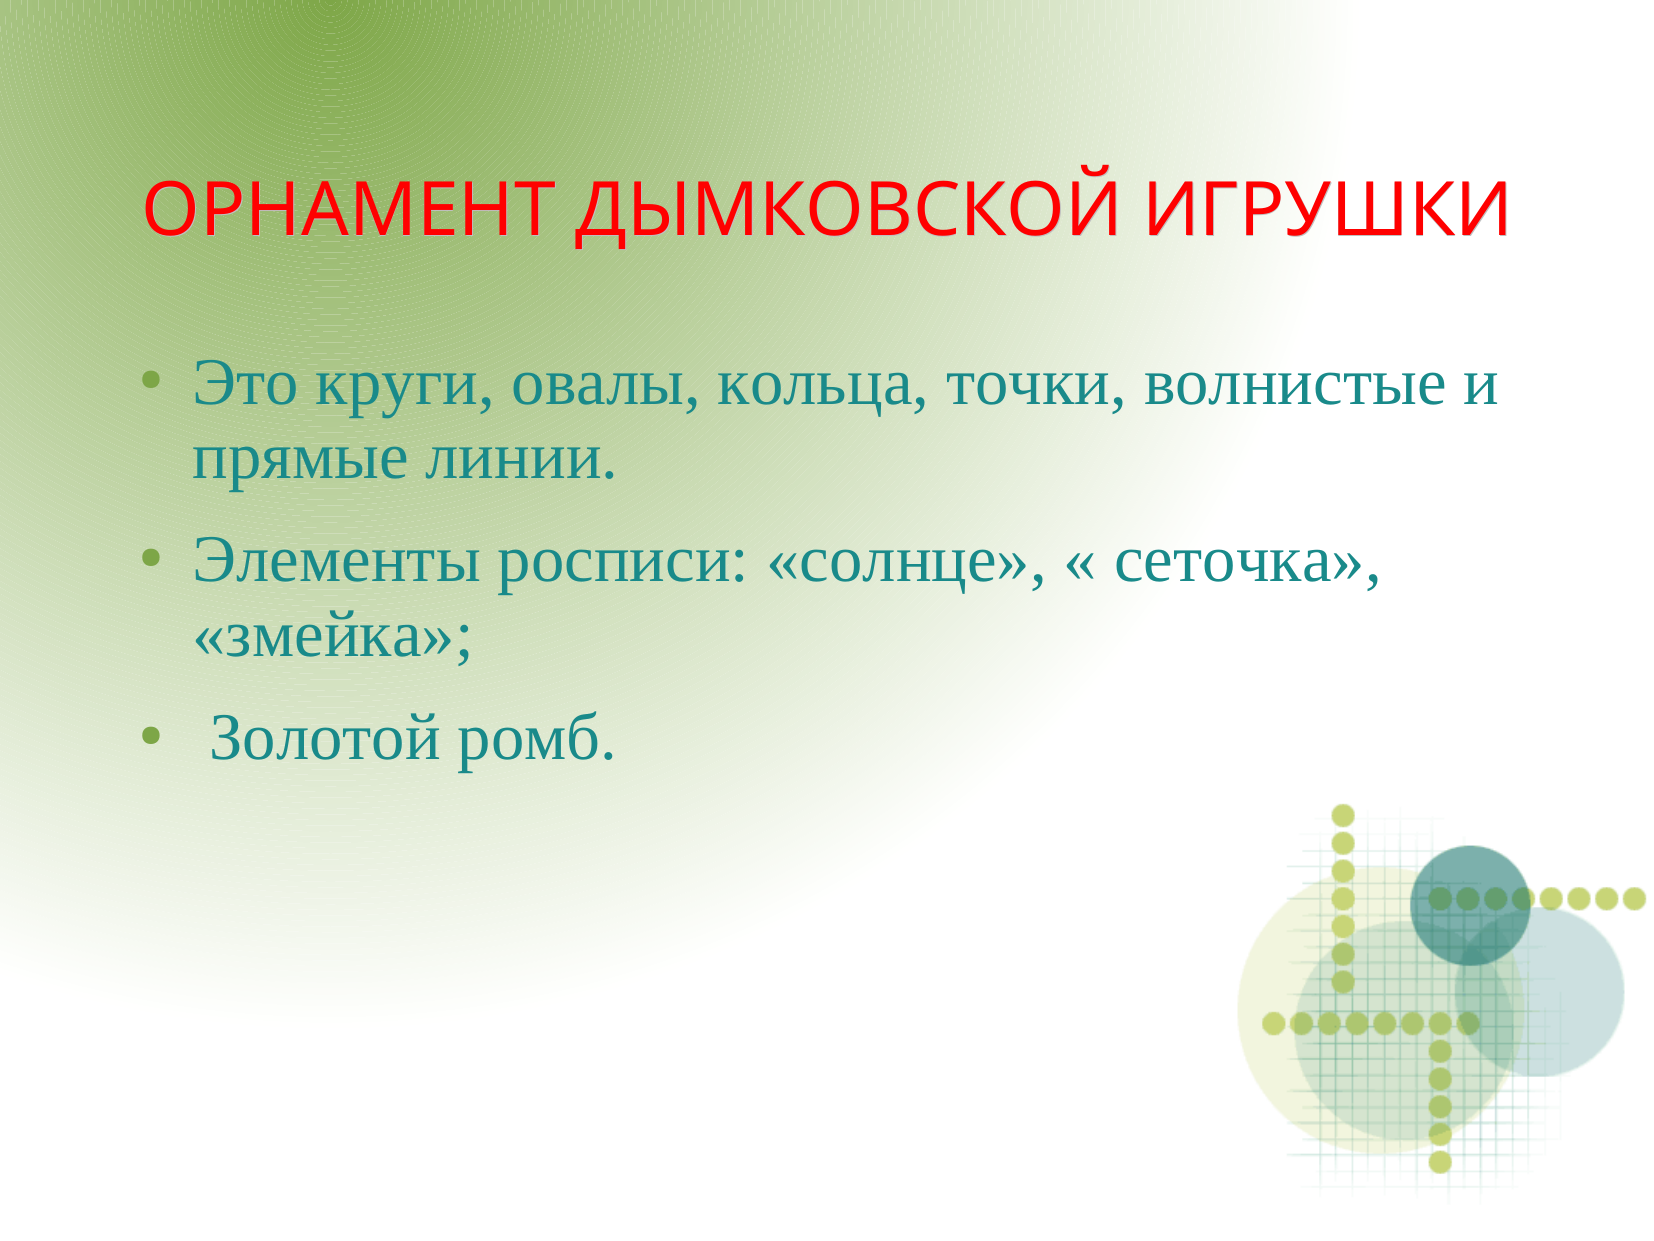

# ОРНАМЕНТ ДЫМКОВСКОЙ ИГРУШКИ
Это круги, овалы, кольца, точки, волнистые и прямые линии.
Элементы росписи: «солнце», « сеточка», «змейка»;
 Золотой ромб.